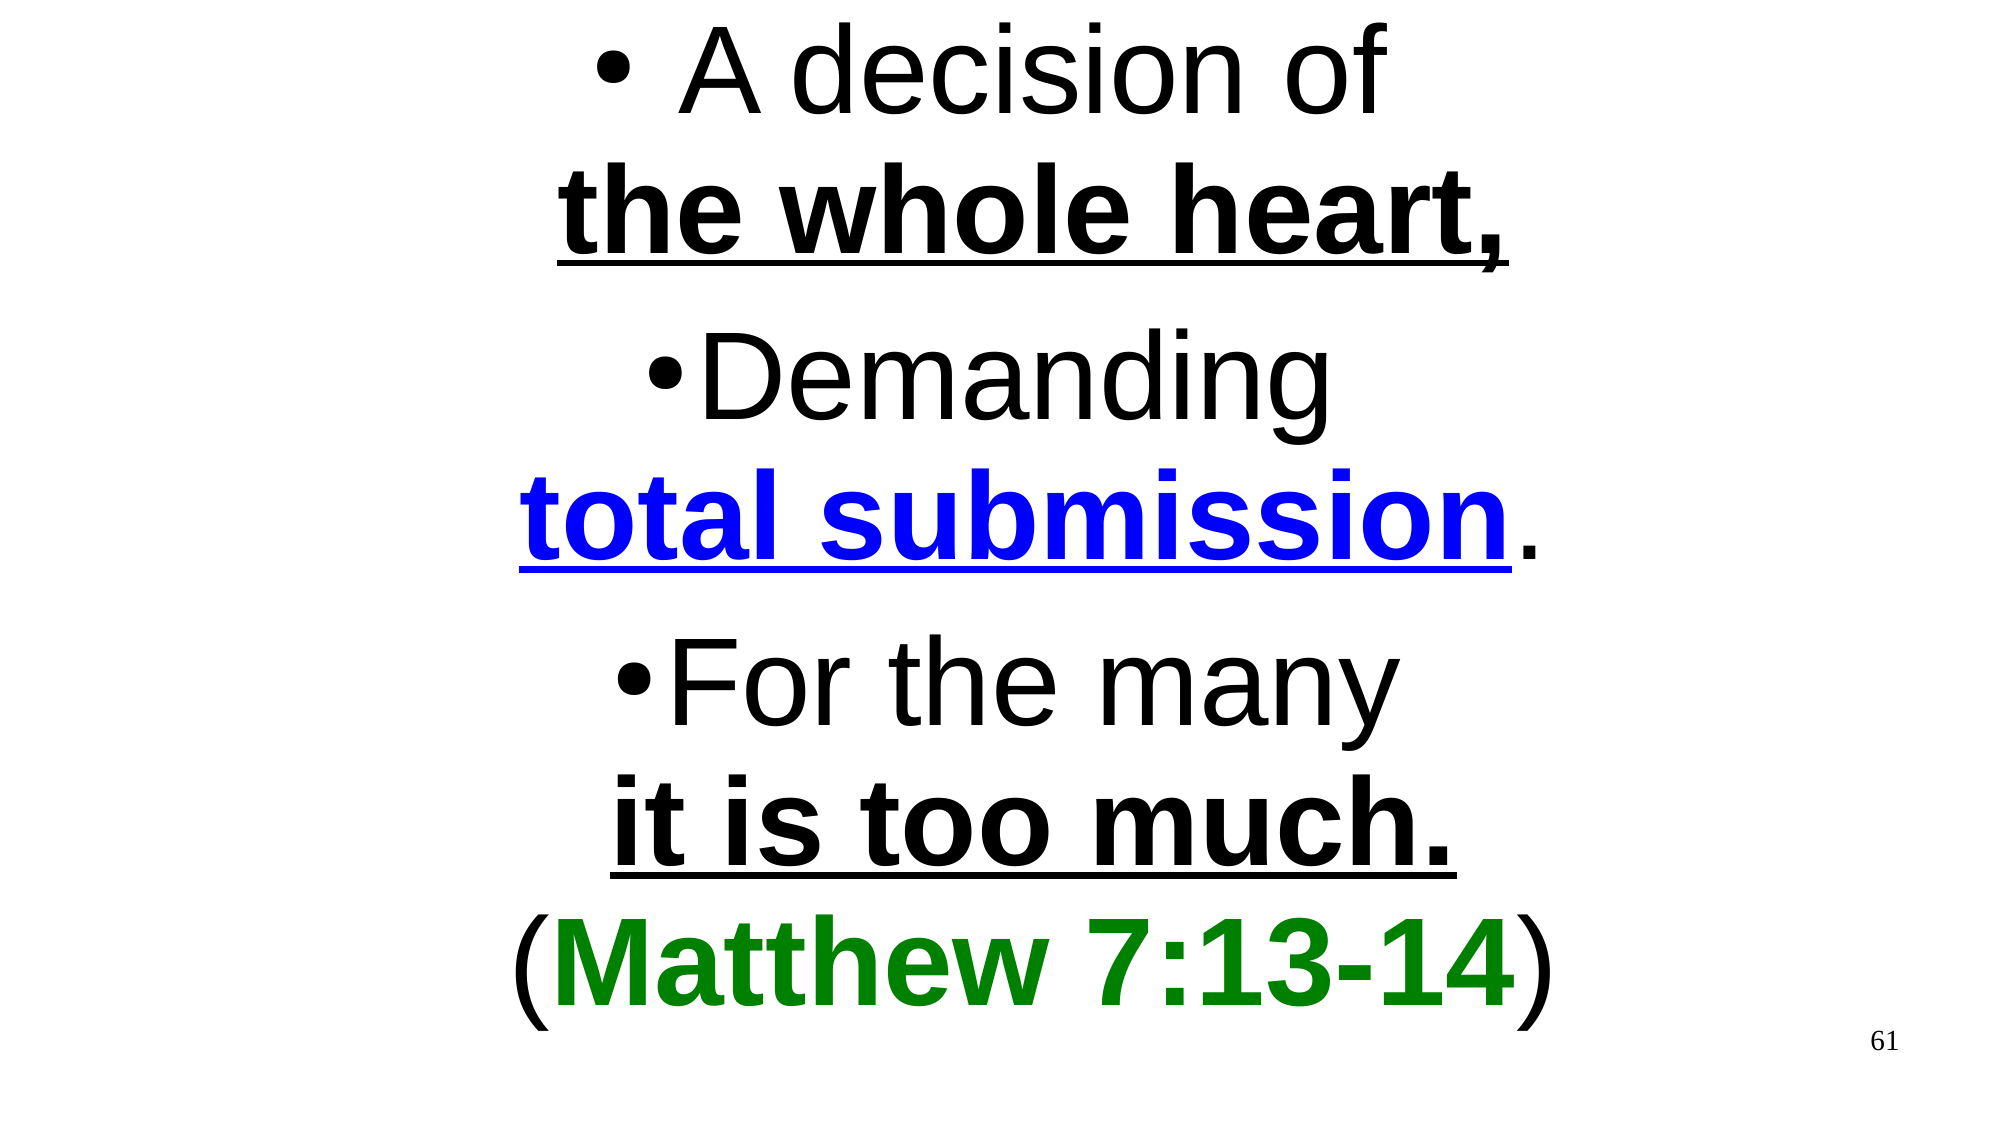

# A decision of the whole heart,
Demanding
total submission.
For the many
it is too much.
(Matthew 7:13-14)
61